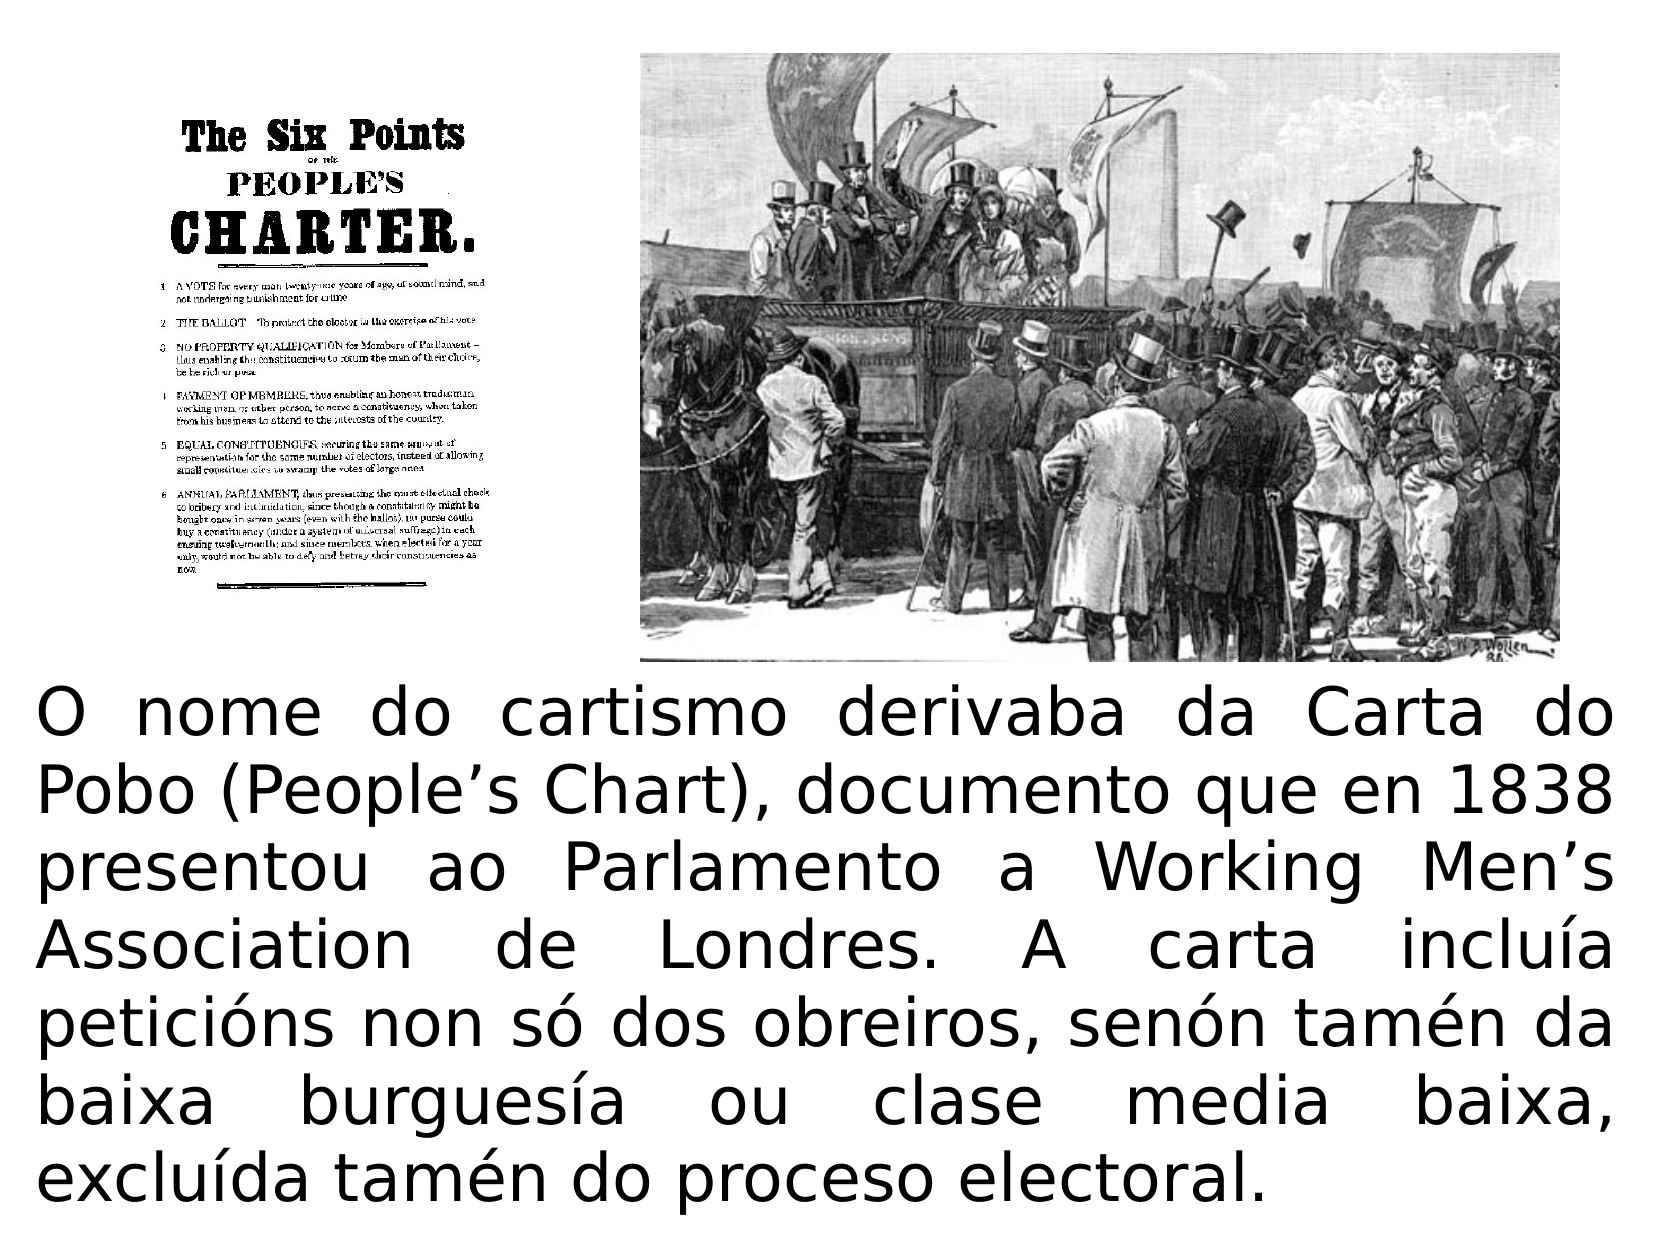

# O nome do cartismo derivaba da Carta do Pobo (People’s Chart), documento que en 1838 presentou ao Parlamento a Working Men’s Association de Londres. A carta incluía peticións non só dos obreiros, senón tamén da baixa burguesía ou clase media baixa, excluída tamén do proceso electoral.